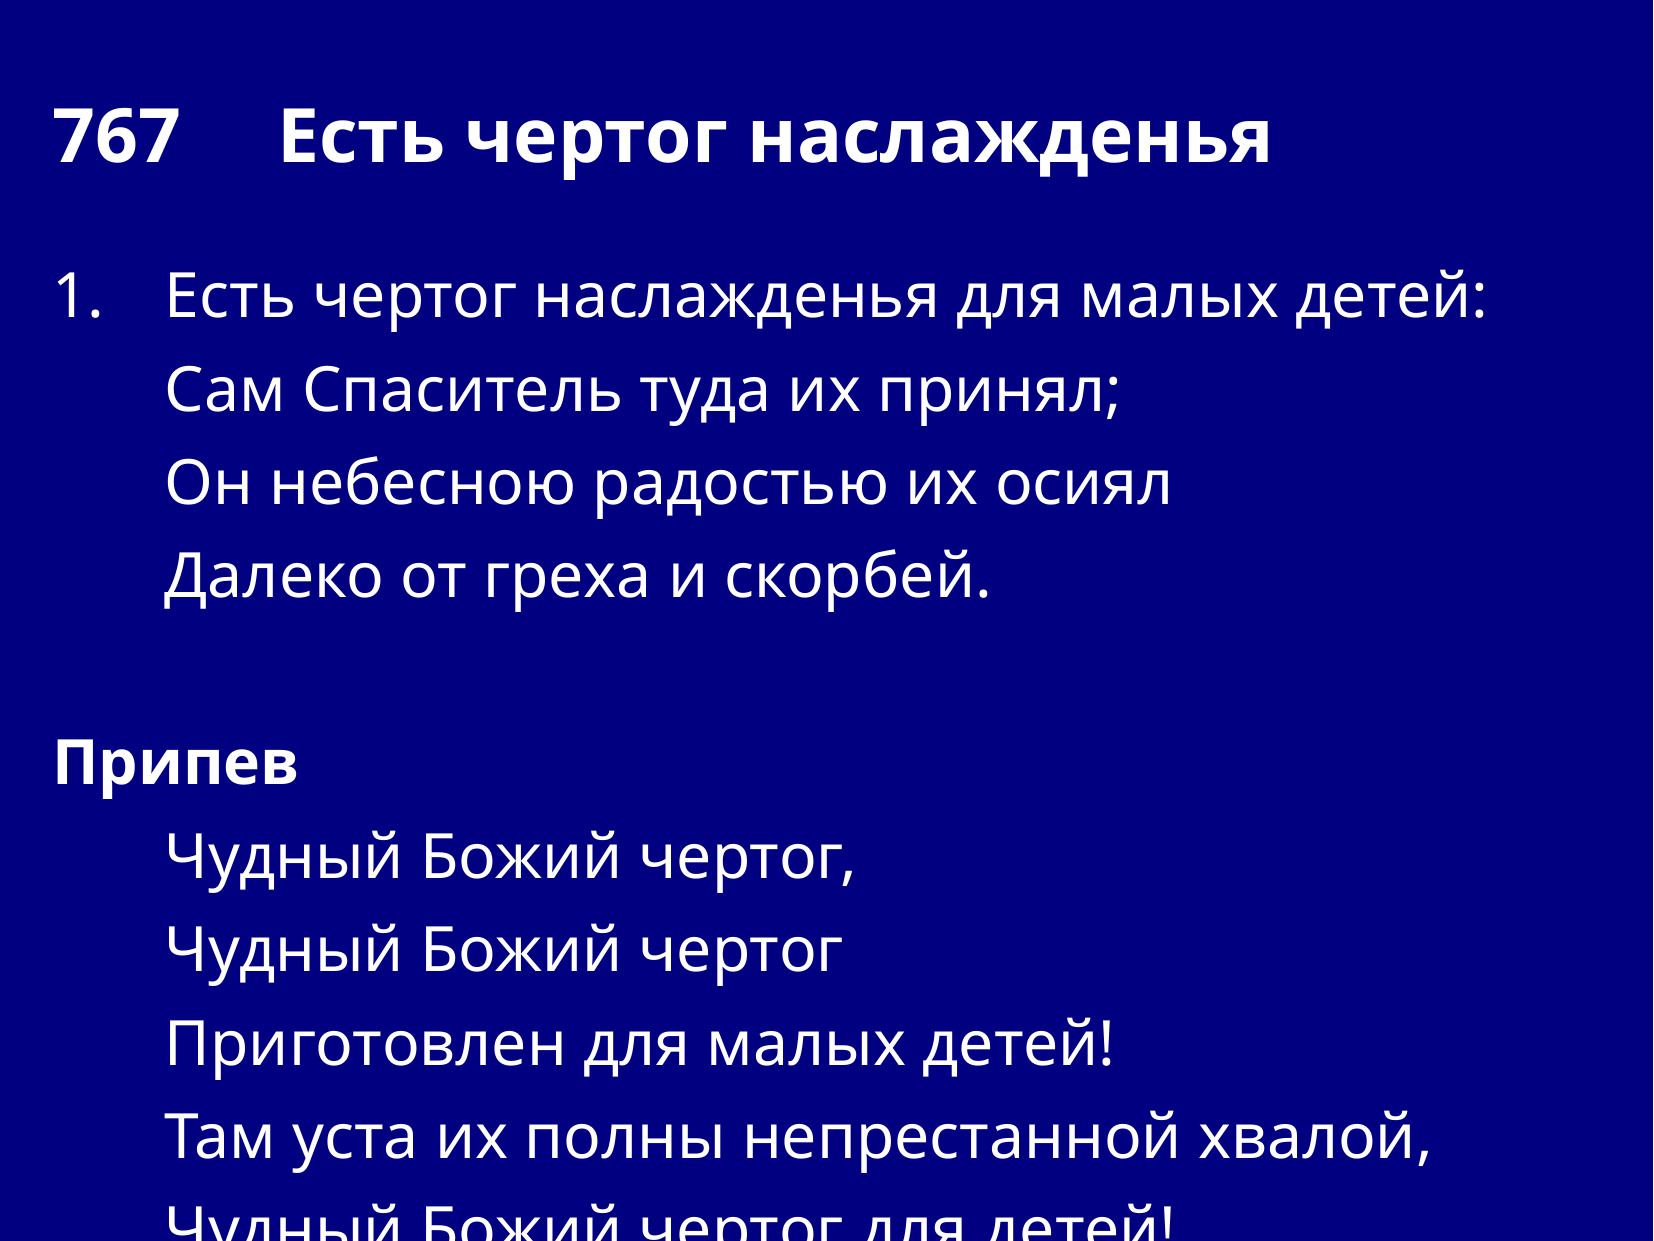

767	Есть чертог наслажденья
1.	Есть чертог наслажденья для малых детей:
	Сам Спаситель туда их принял;
	Он небесною радостью их осиял
	Далеко от греха и скорбей.
Припев
	Чудный Божий чертог,
	Чудный Божий чертог
	Приготовлен для малых детей!
	Там уста их полны непрестанной хвалой,
	Чудный Божий чертог для детей!